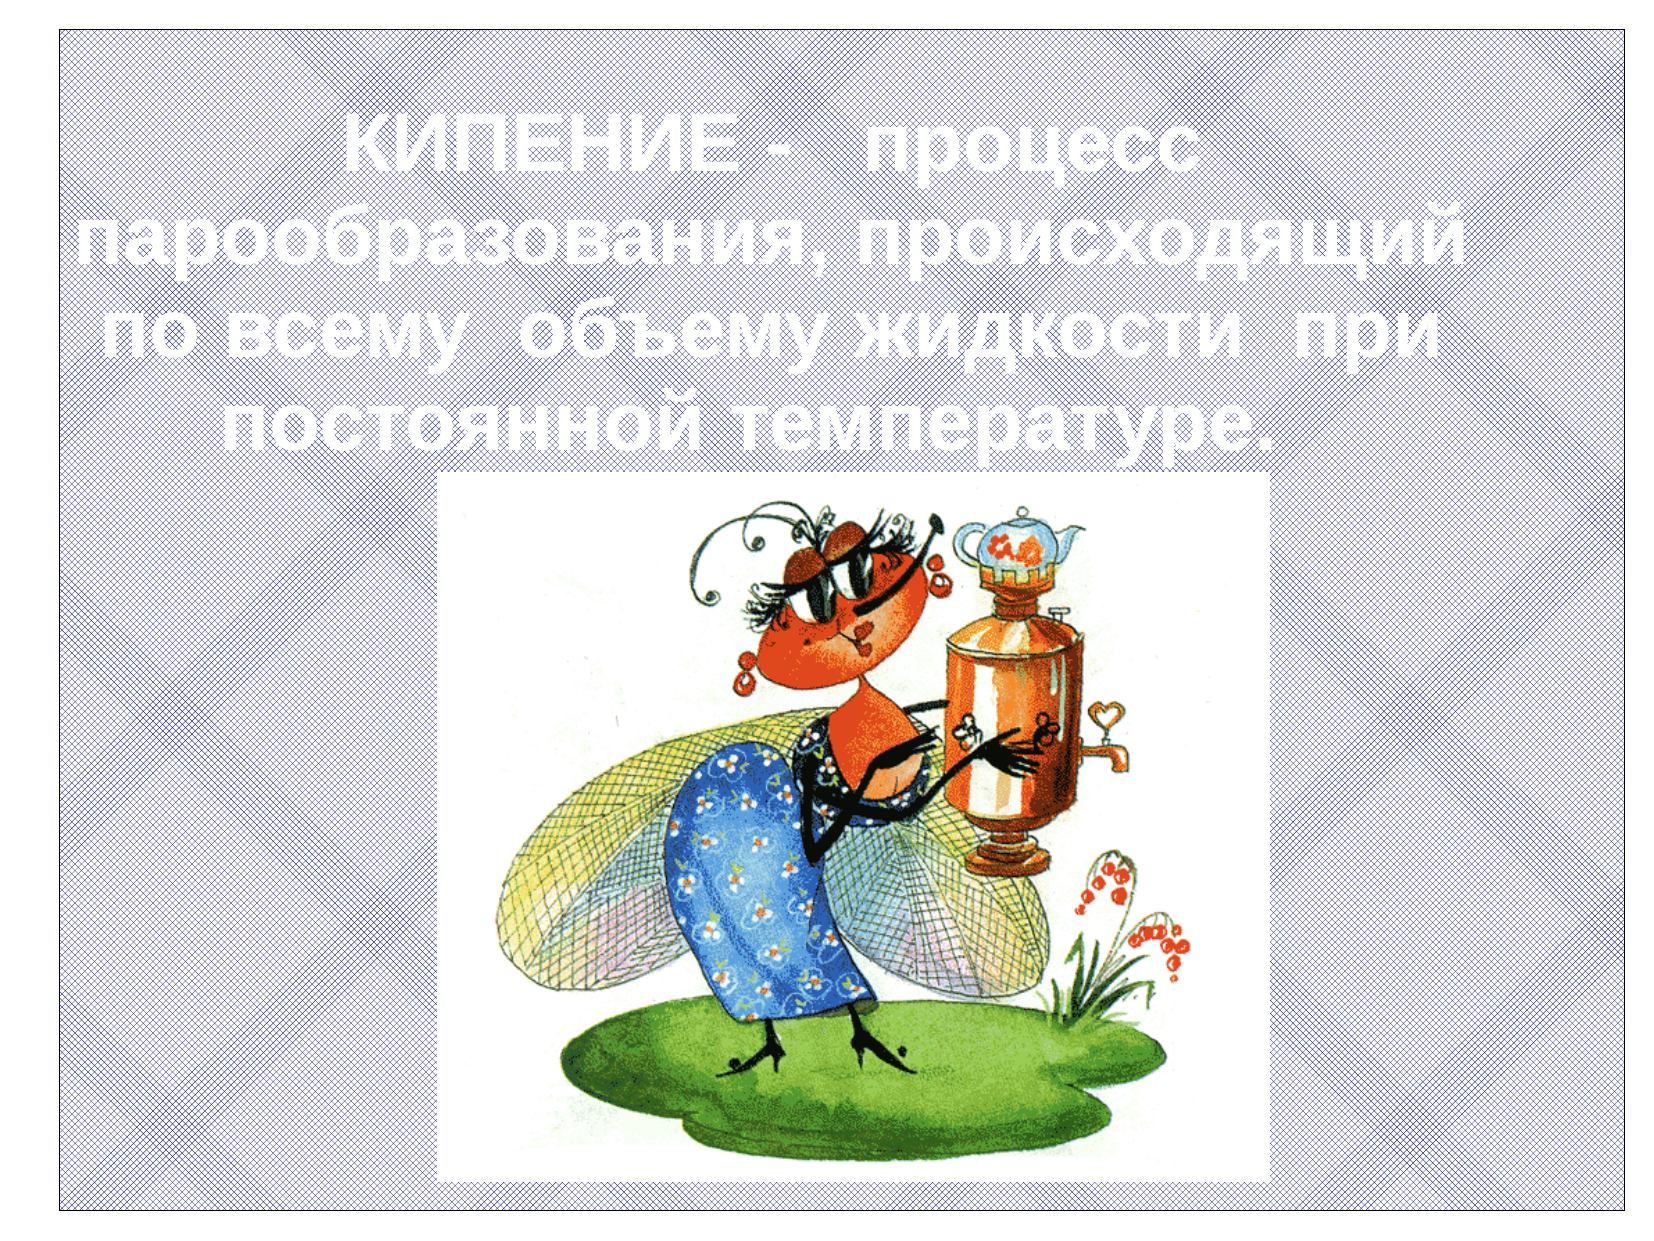

КИПЕНИЕ - процесс парообразования, происходящий по всему объему жидкости при постоянной температуре.